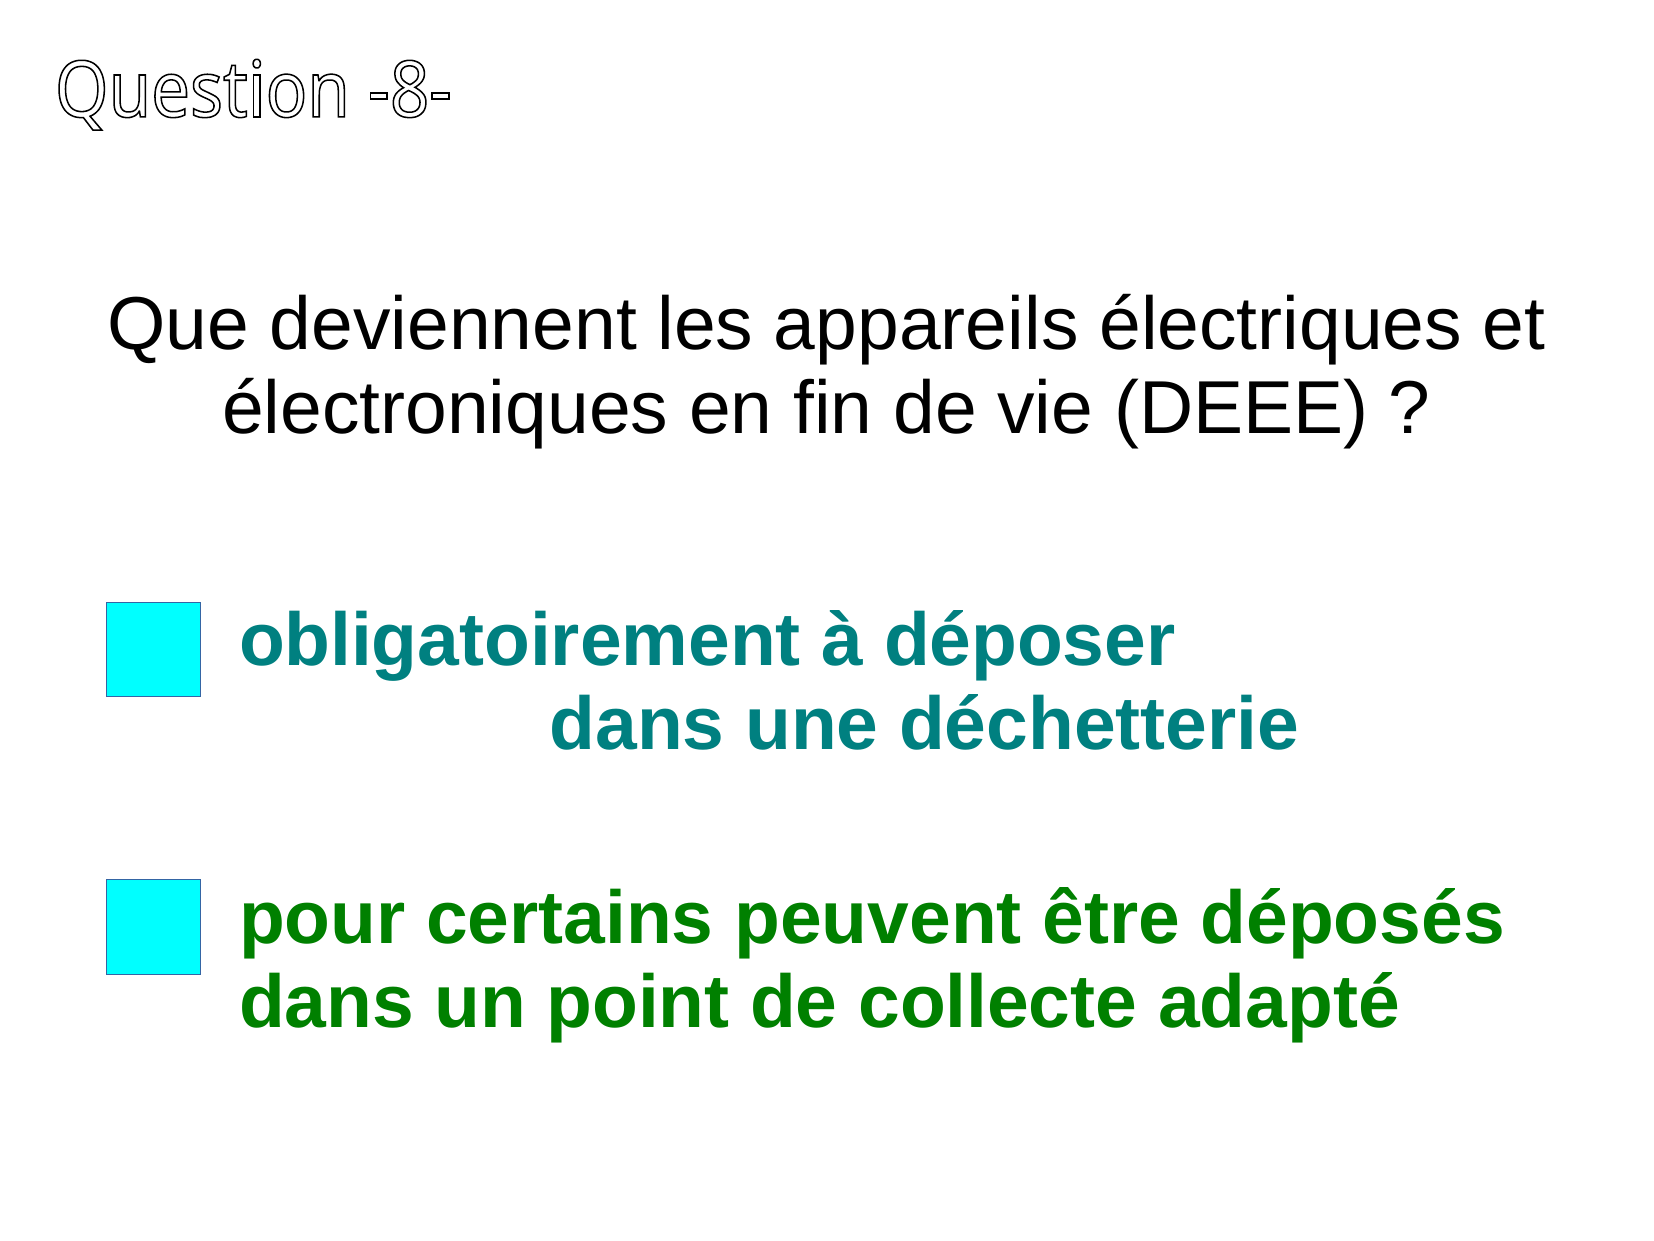

Question -8-
# Que deviennent les appareils électriques et électroniques en fin de vie (DEEE) ?
obligatoirement à déposer
 dans une déchetterie
pour certains peuvent être déposés dans un point de collecte adapté